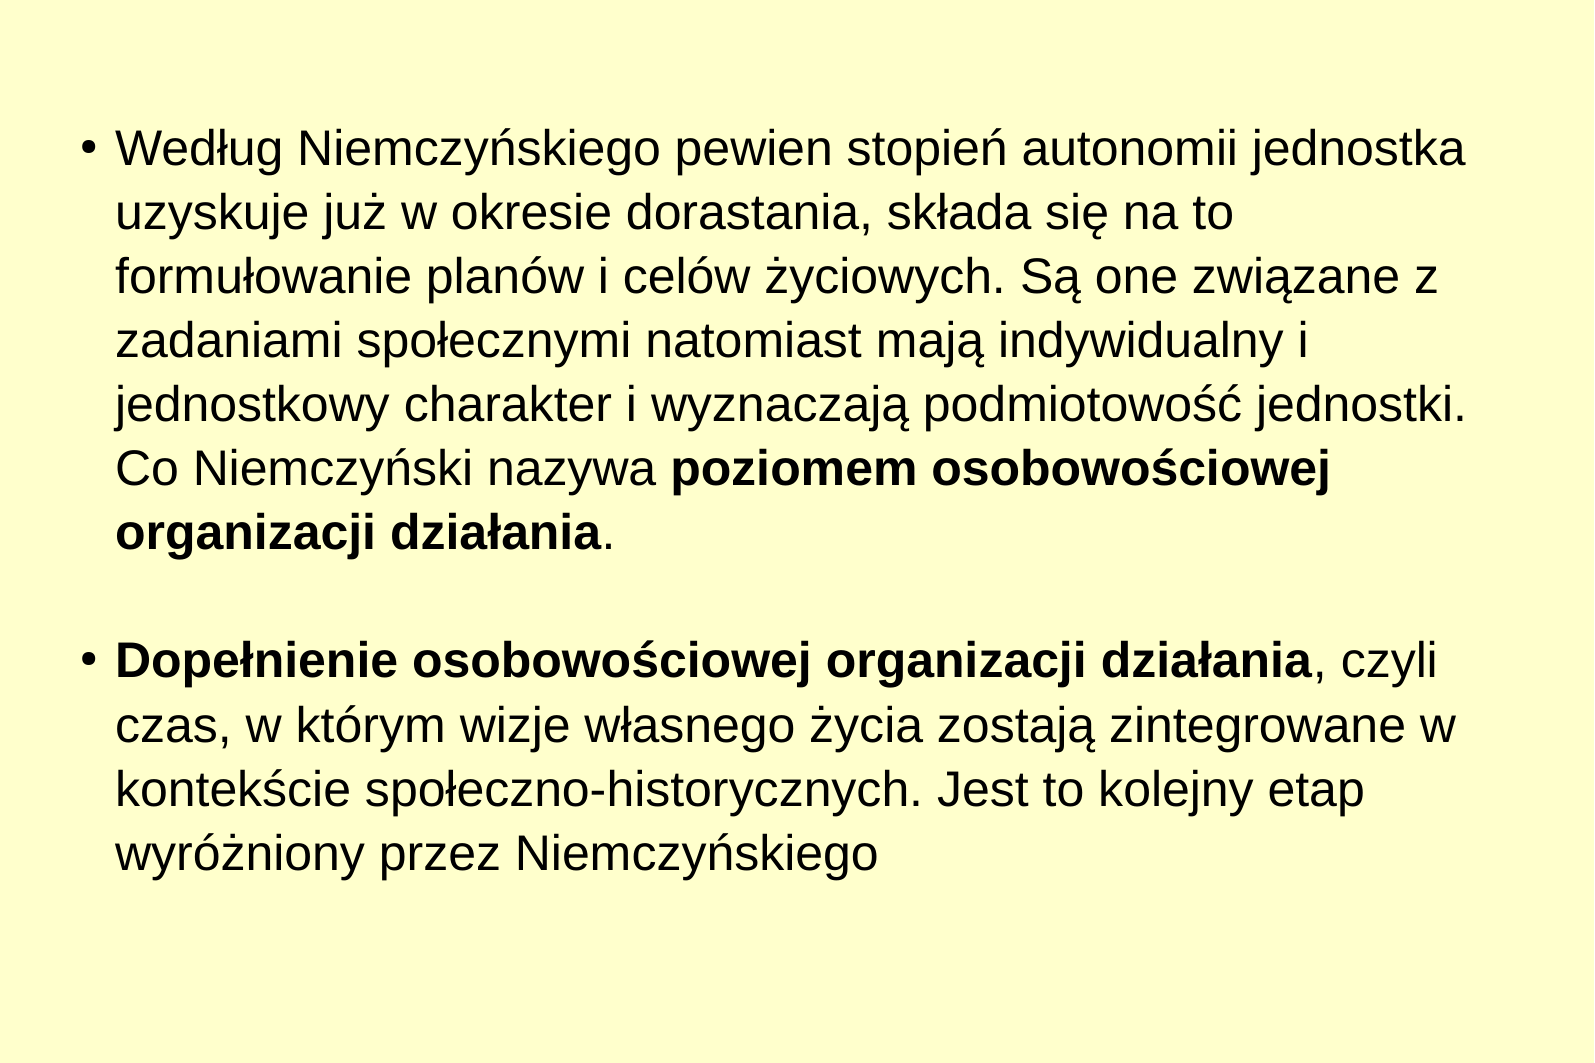

# Według Niemczyńskiego pewien stopień autonomii jednostka uzyskuje już w okresie dorastania, składa się na to formułowanie planów i celów życiowych. Są one związane z zadaniami społecznymi natomiast mają indywidualny i jednostkowy charakter i wyznaczają podmiotowość jednostki. Co Niemczyński nazywa poziomem osobowościowej organizacji działania.
Dopełnienie osobowościowej organizacji działania, czyli czas, w którym wizje własnego życia zostają zintegrowane w kontekście społeczno-historycznych. Jest to kolejny etap wyróżniony przez Niemczyńskiego